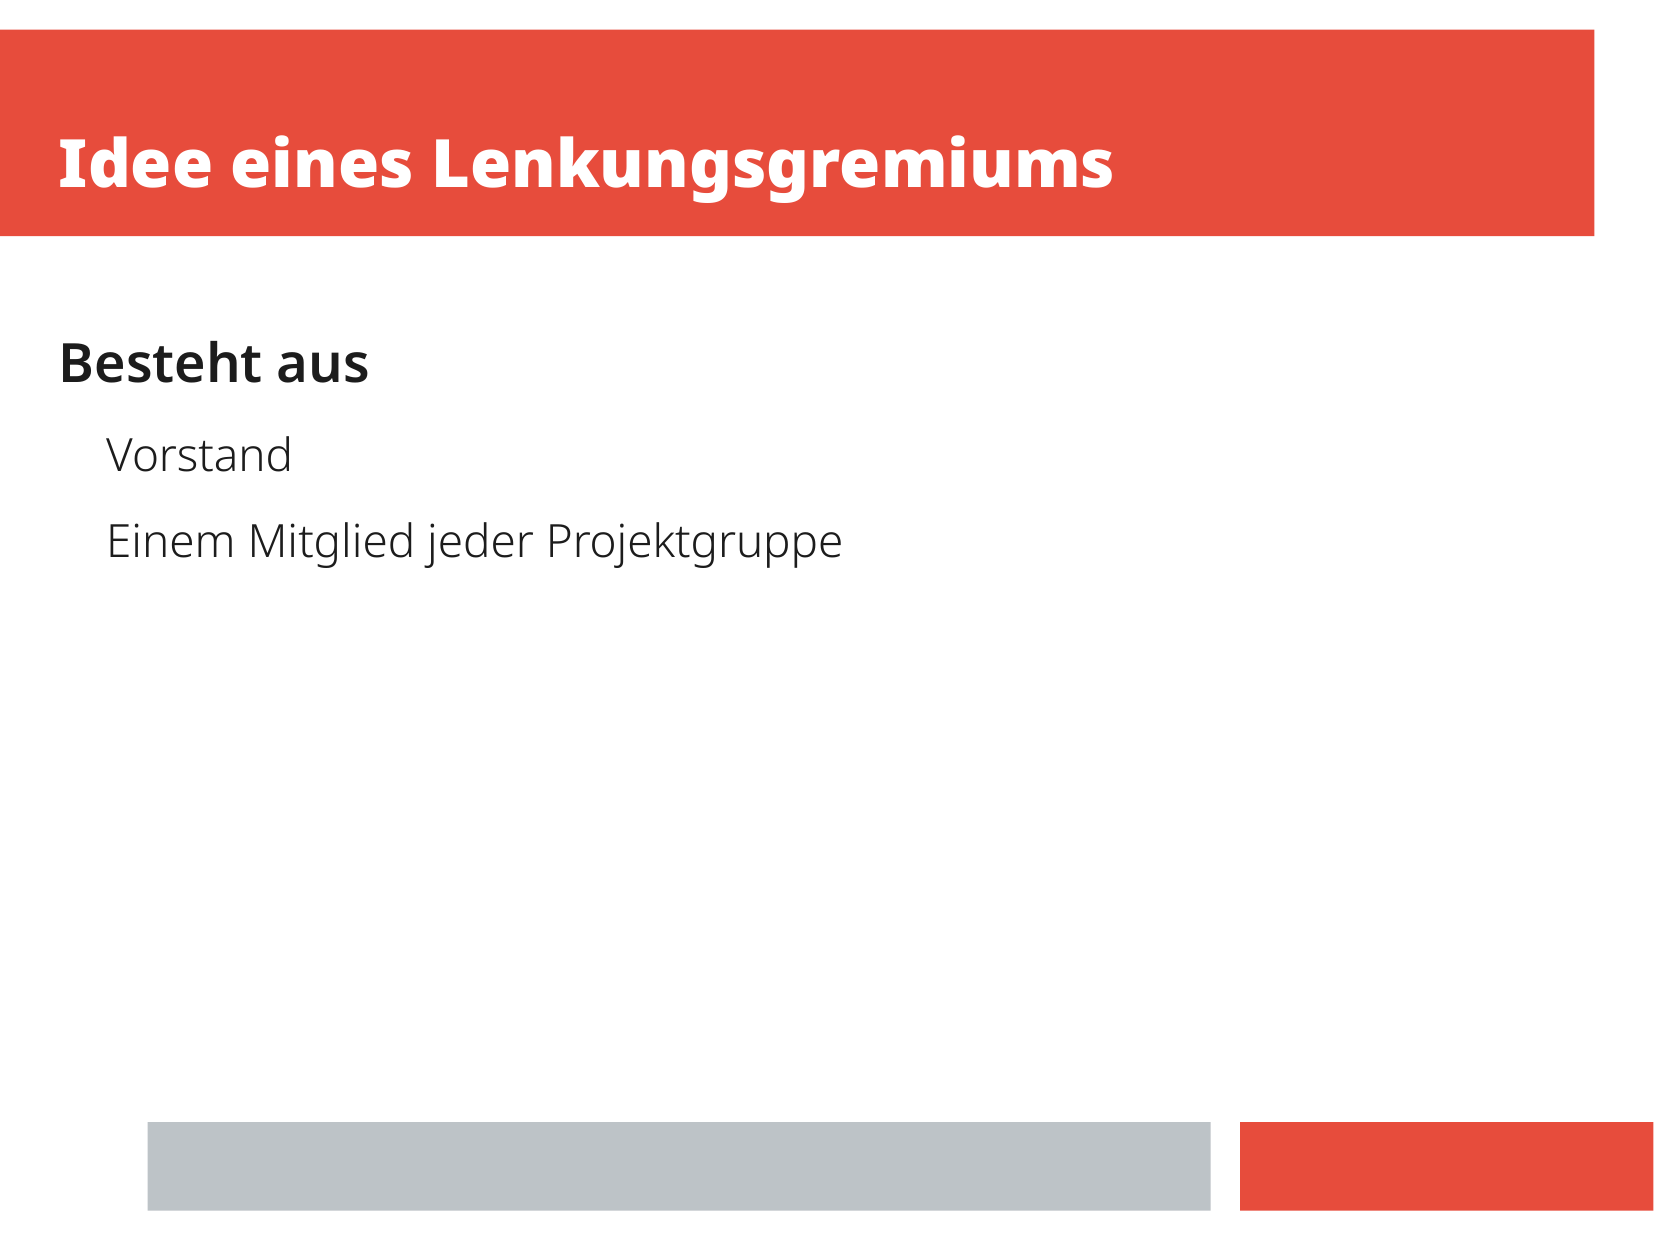

# Idee eines Lenkungsgremiums
Besteht aus
Vorstand
Einem Mitglied jeder Projektgruppe